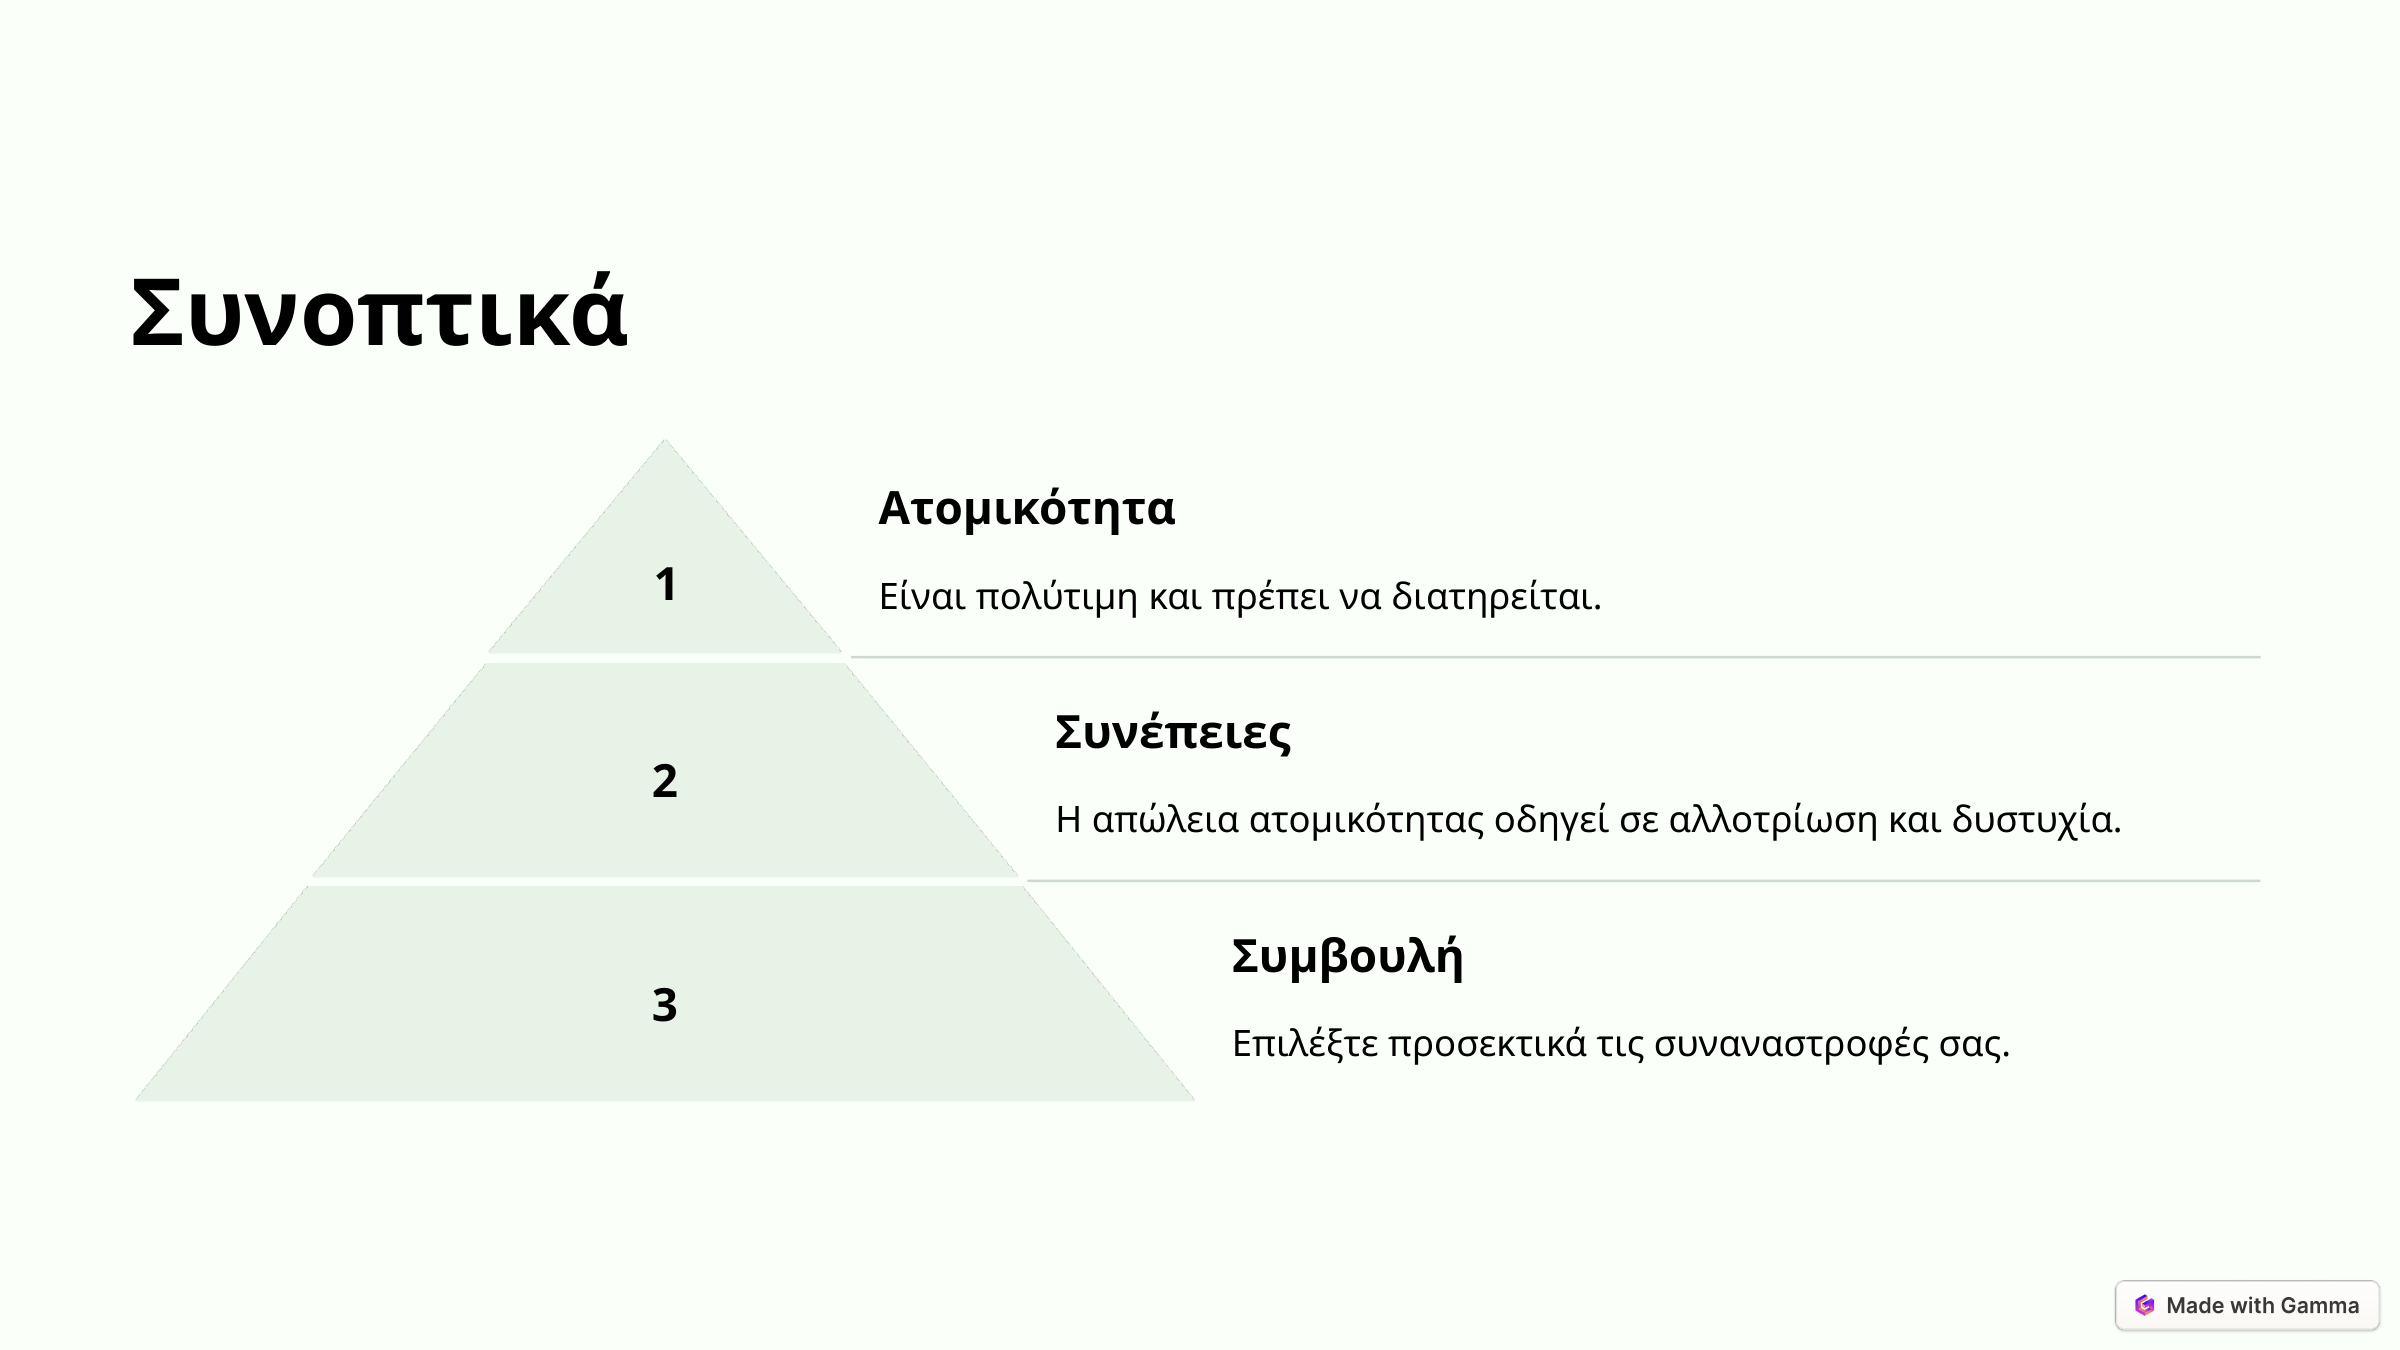

Συνοπτικά
Ατομικότητα
1
Είναι πολύτιμη και πρέπει να διατηρείται.
Συνέπειες
2
Η απώλεια ατομικότητας οδηγεί σε αλλοτρίωση και δυστυχία.
Συμβουλή
3
Επιλέξτε προσεκτικά τις συναναστροφές σας.